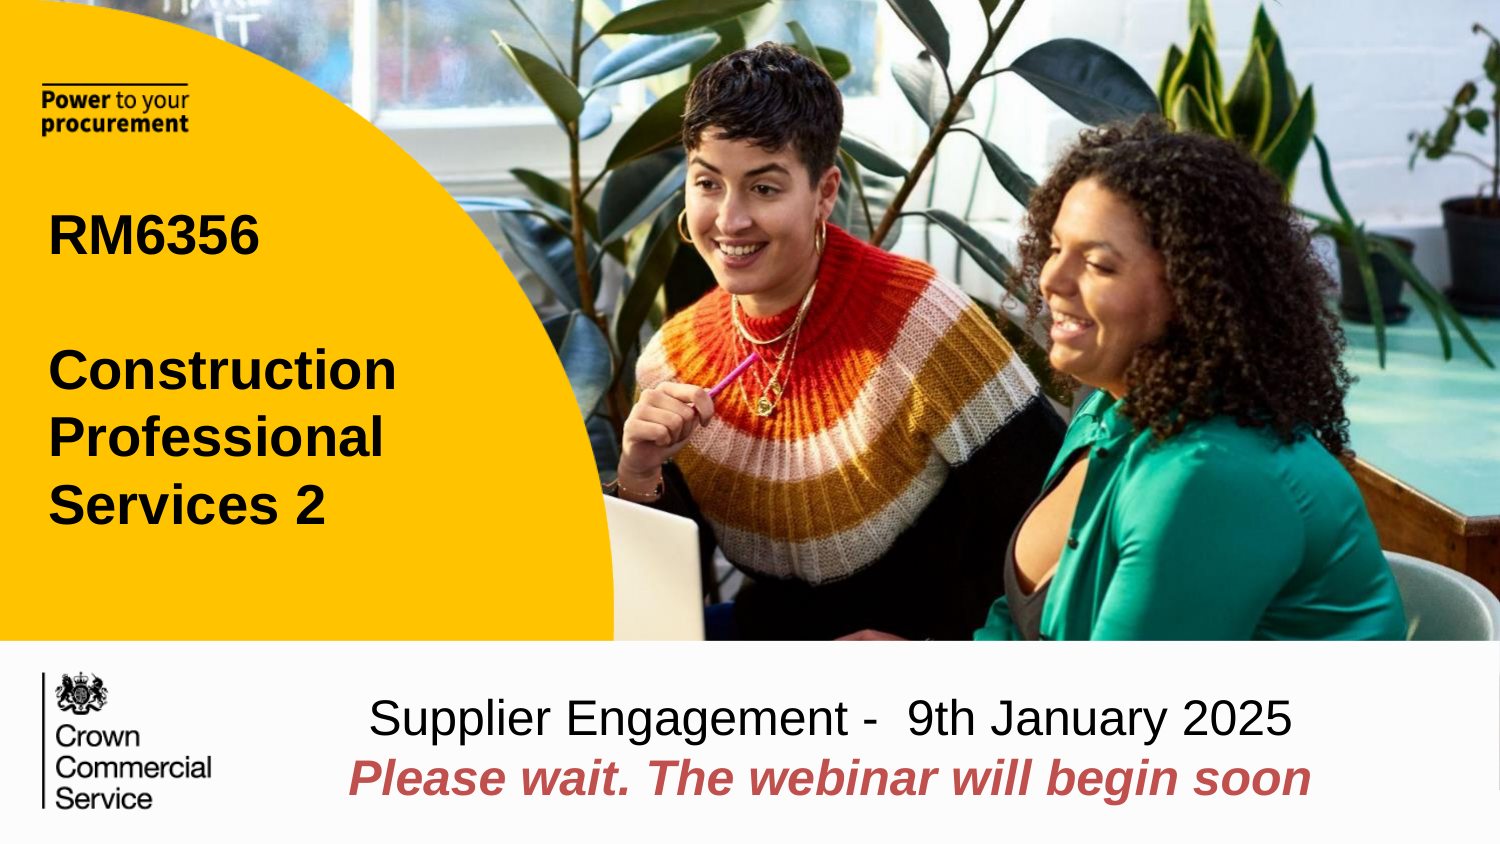

RM6356
Construction Professional Services 2
# Supplier Engagement - 9th January 2025
Please wait. The webinar will begin soon